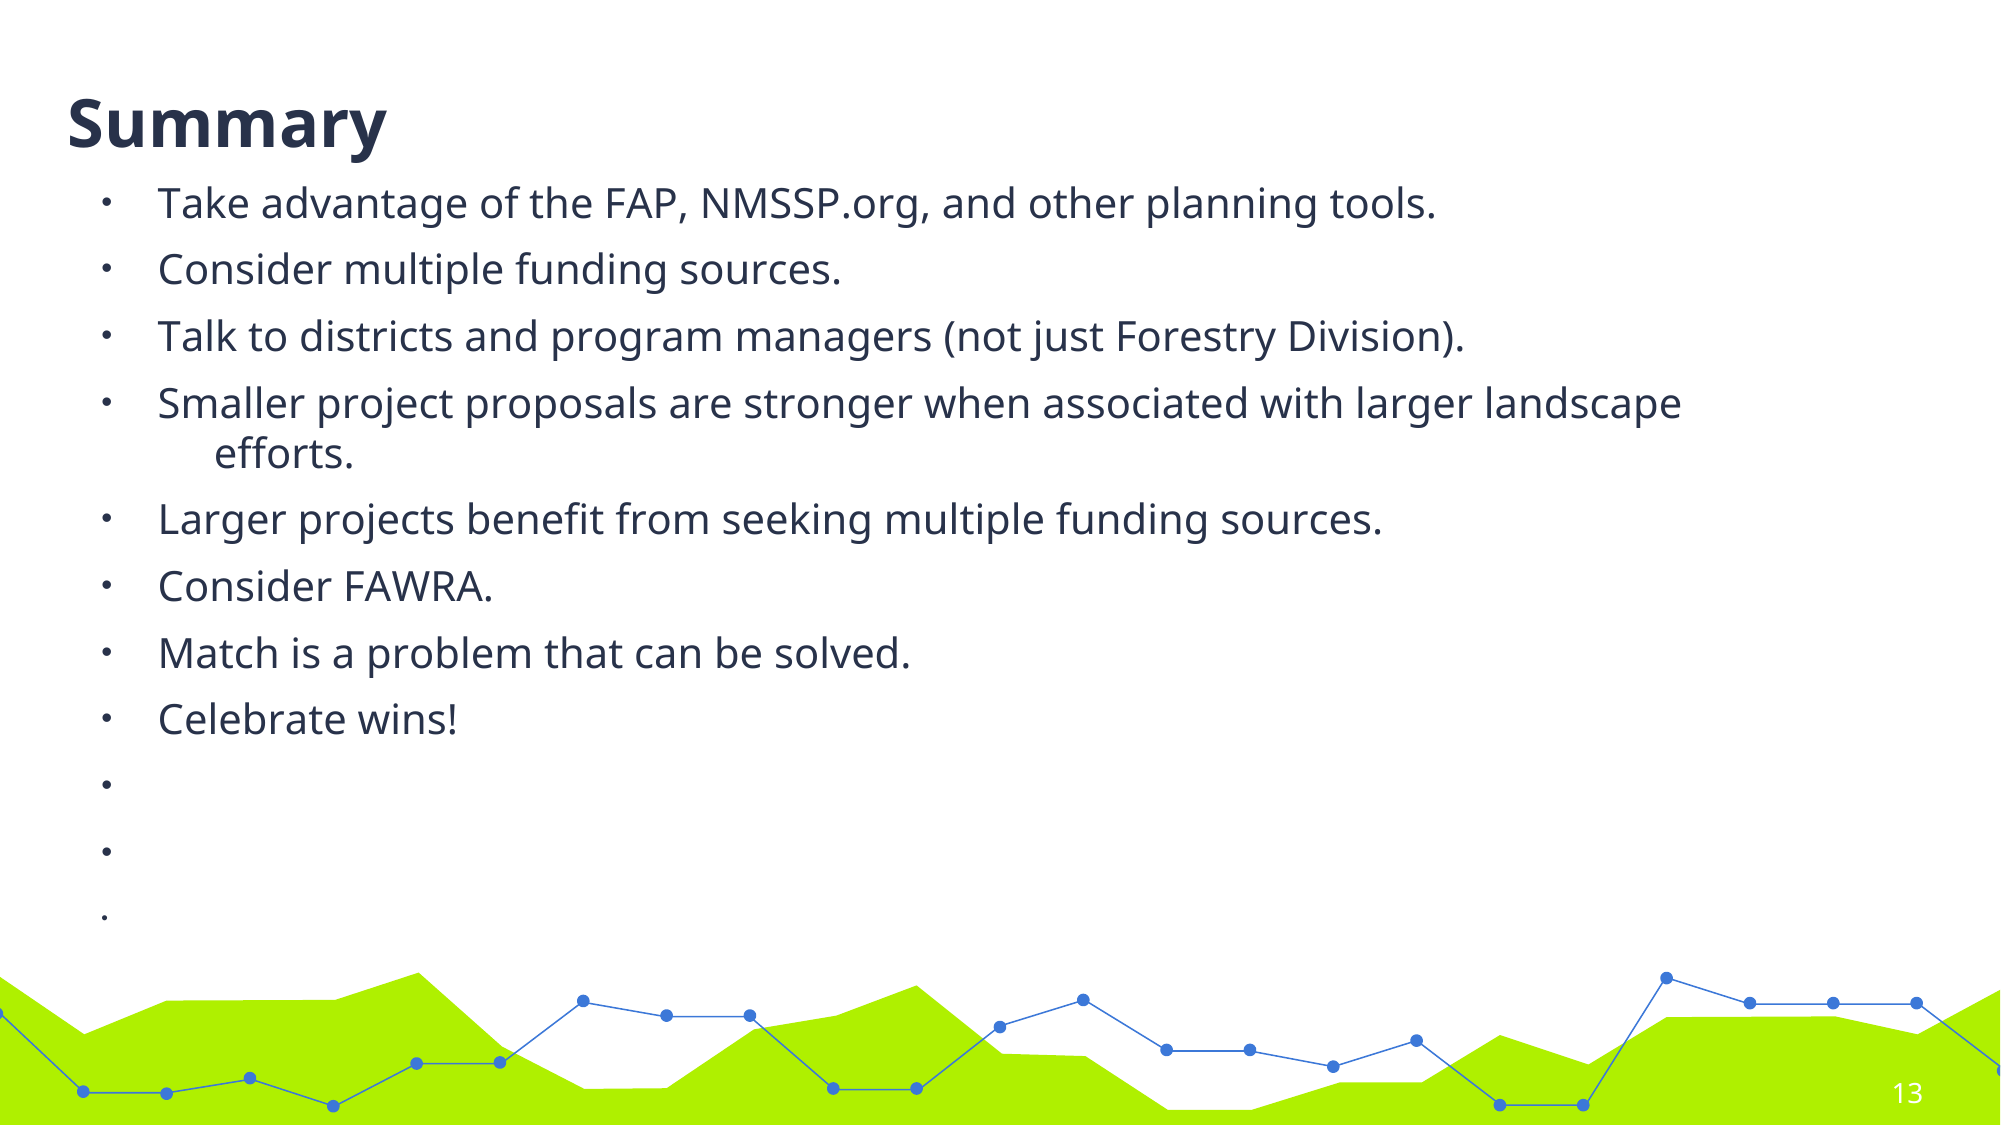

# Summary
Take advantage of the FAP, NMSSP.org, and other planning tools.
Consider multiple funding sources.
Talk to districts and program managers (not just Forestry Division).
Smaller project proposals are stronger when associated with larger landscape efforts.
Larger projects benefit from seeking multiple funding sources.
Consider FAWRA.
Match is a problem that can be solved.
Celebrate wins!